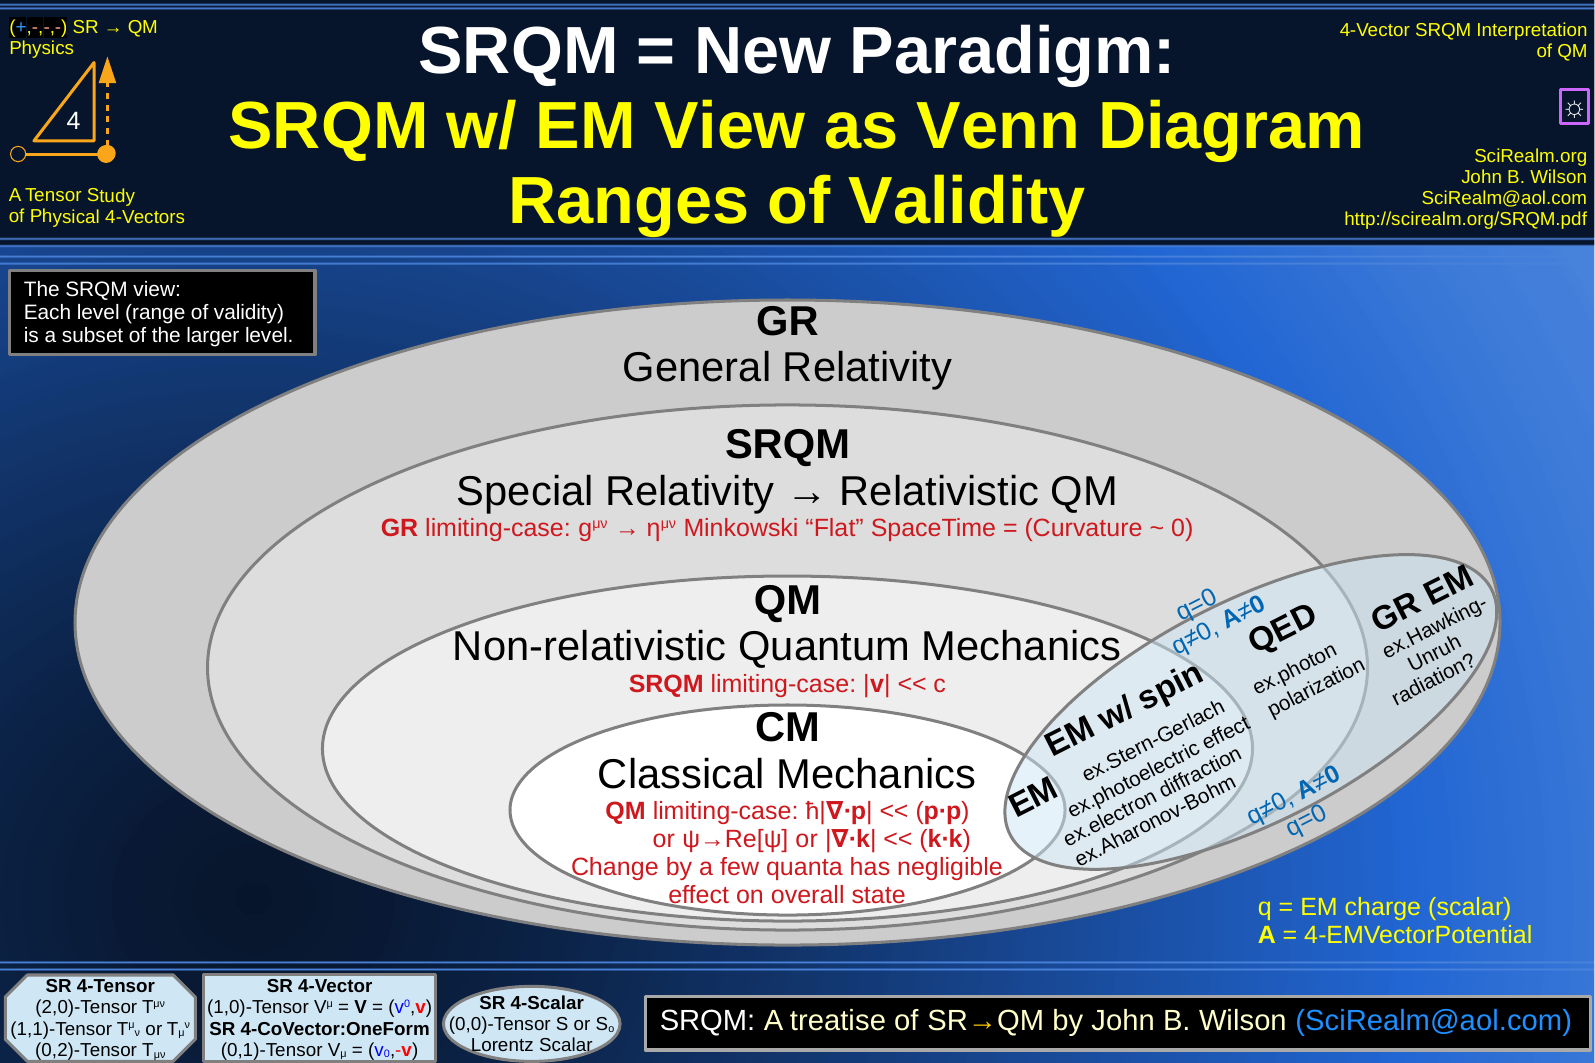

(+,-,-,-) SR → QM
Physics
A Tensor Study
of Physical 4-Vectors
4-Vector SRQM Interpretation
of QM
SciRealm.org
John B. Wilson
SciRealm@aol.com
http://scirealm.org/SRQM.pdf
# SRQM = New Paradigm: SRQM w/ EM View as Venn Diagram Ranges of Validity
4
☼
The SRQM view:
Each level (range of validity) is a subset of the larger level.
GR
General Relativity
SRQM
Special Relativity → Relativistic QM
GR limiting-case: gμν → ημν Minkowski “Flat” SpaceTime = (Curvature ~ 0)
QM
Non-relativistic Quantum Mechanics
SRQM limiting-case: |v| << c
q=0
 q≠0, A≠0
EM w/ spin QED
 EM ex.Stern-Gerlach ex.photon GR EM
 ex.photoelectric effect polarization ex.Hawking-
 ex.electron diffraction Unruh
ex.Aharonov-Bohm radiation?
q≠0, A≠0
q=0
CM
Classical Mechanics
QM limiting-case: ħ|∇∙p| << (p∙p)
 or ψ→Re[ψ] or |∇∙k| << (k∙k)
Change by a few quanta has negligible
effect on overall state
q = EM charge (scalar)
A = 4-EMVectorPotential
SR 4-Tensor
(2,0)-Tensor Tμν
(1,1)-Tensor Tμν or Tμν
(0,2)-Tensor Tμν
SR 4-Vector
(1,0)-Tensor Vμ = V = (v0,v)
SR 4-CoVector:OneForm
(0,1)-Tensor Vμ = (v0,-v)
SR 4-Scalar
(0,0)-Tensor S or So
Lorentz Scalar
SRQM: A treatise of SR→QM by John B. Wilson (SciRealm@aol.com)